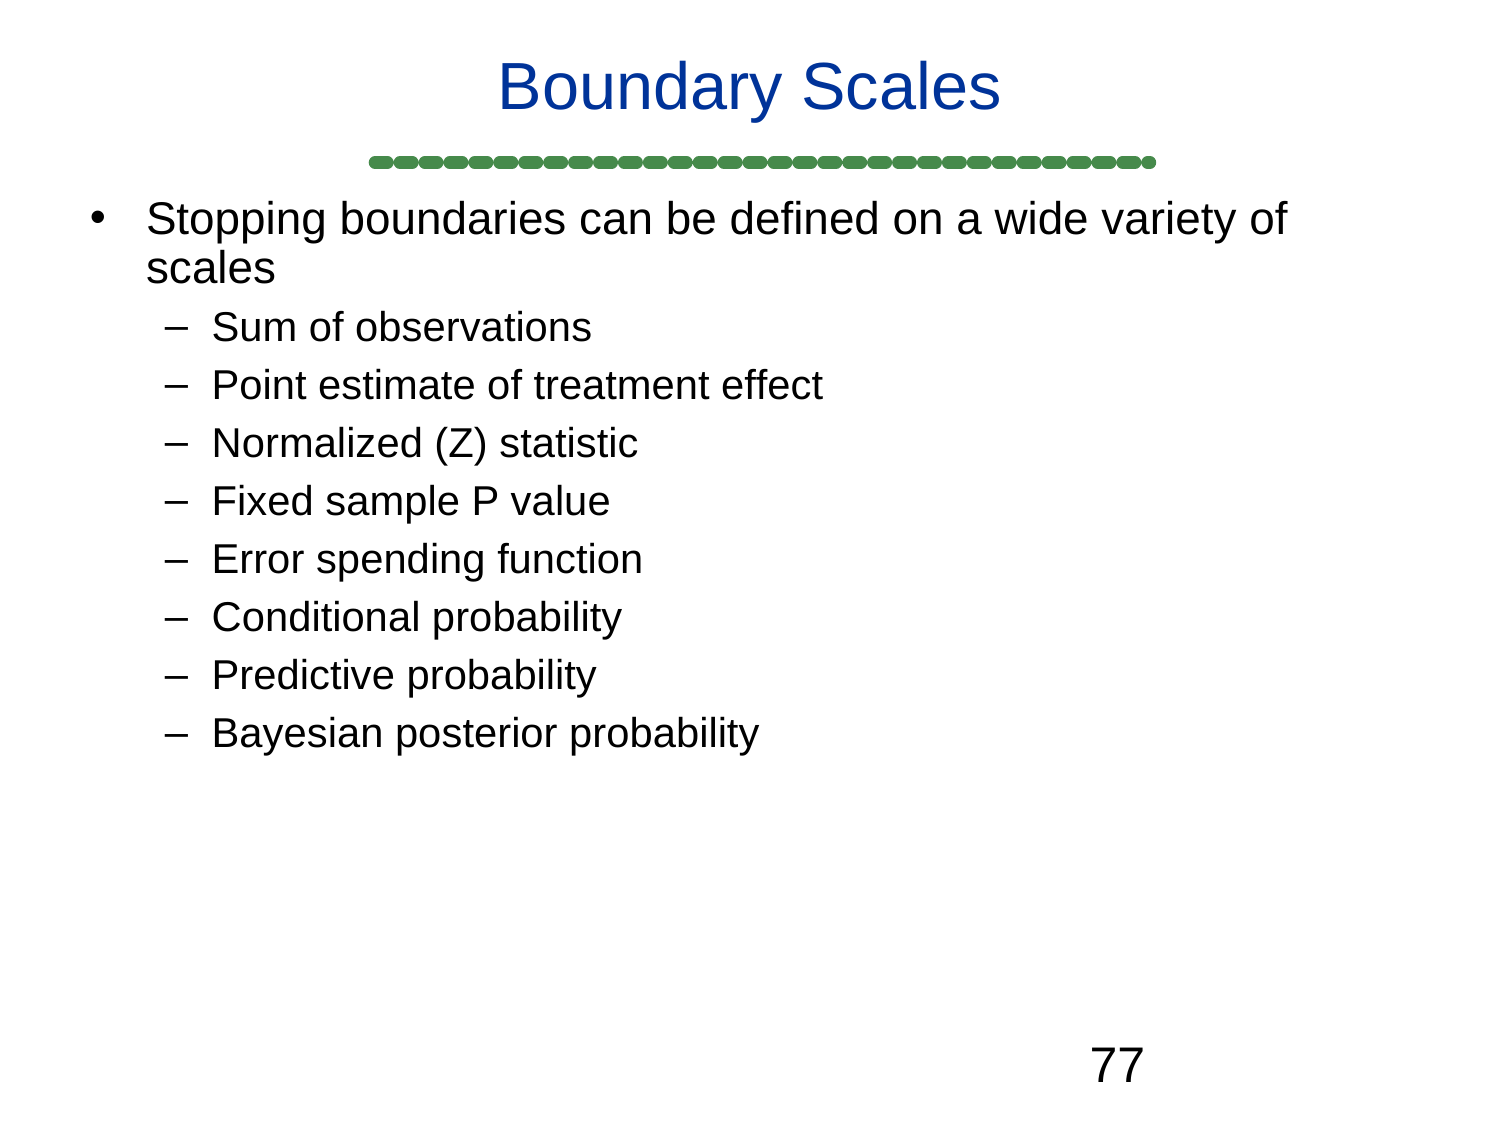

# Boundary Scales
Stopping boundaries can be defined on a wide variety of scales
Sum of observations
Point estimate of treatment effect
Normalized (Z) statistic
Fixed sample P value
Error spending function
Conditional probability
Predictive probability
Bayesian posterior probability
77